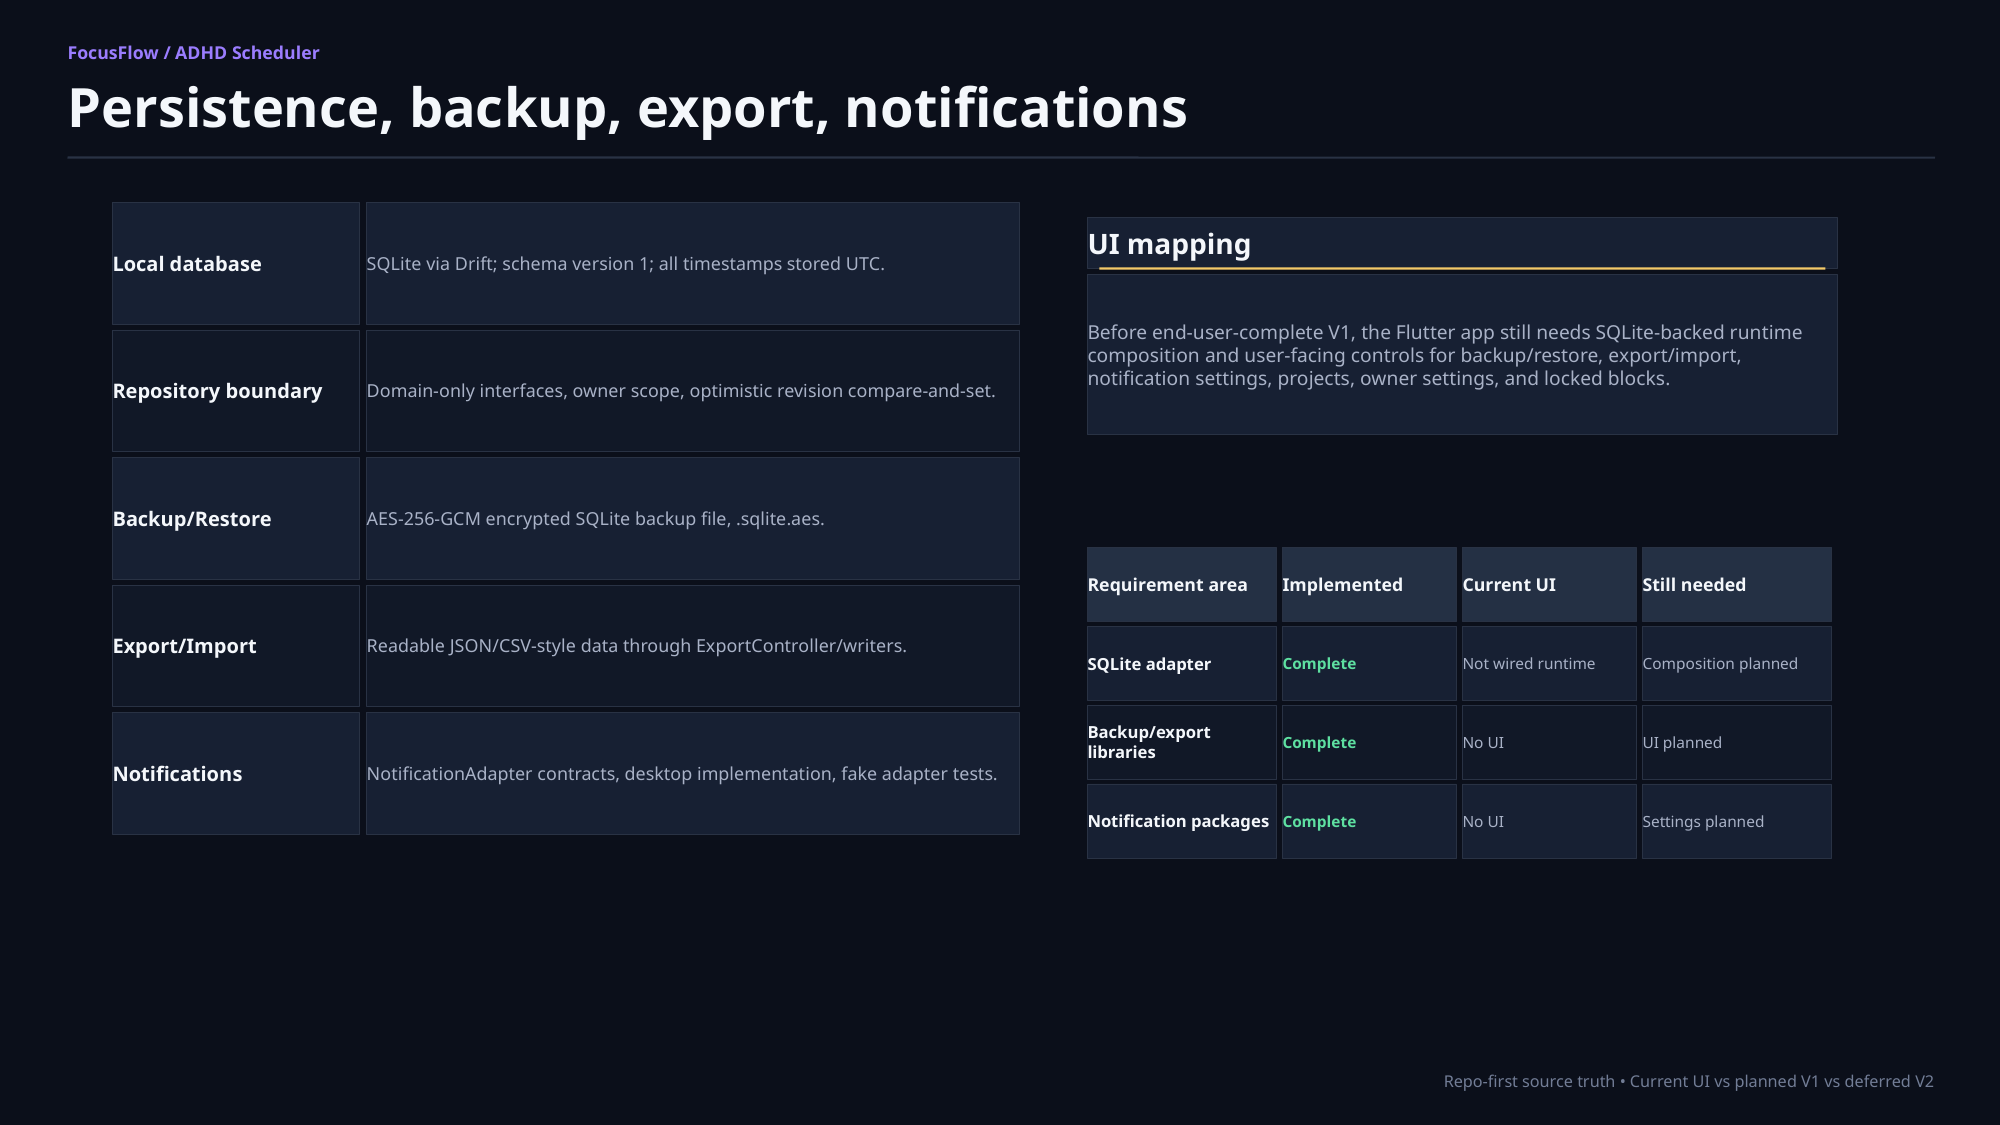

FocusFlow / ADHD Scheduler
Persistence, backup, export, notifications
Local database
SQLite via Drift; schema version 1; all timestamps stored UTC.
UI mapping
Before end-user-complete V1, the Flutter app still needs SQLite-backed runtime composition and user-facing controls for backup/restore, export/import, notification settings, projects, owner settings, and locked blocks.
Repository boundary
Domain-only interfaces, owner scope, optimistic revision compare-and-set.
Backup/Restore
AES-256-GCM encrypted SQLite backup file, .sqlite.aes.
Requirement area
Implemented
Current UI
Still needed
Export/Import
Readable JSON/CSV-style data through ExportController/writers.
SQLite adapter
Complete
Not wired runtime
Composition planned
Backup/export libraries
Complete
No UI
UI planned
Notifications
NotificationAdapter contracts, desktop implementation, fake adapter tests.
Notification packages
Complete
No UI
Settings planned
Repo-first source truth • Current UI vs planned V1 vs deferred V2